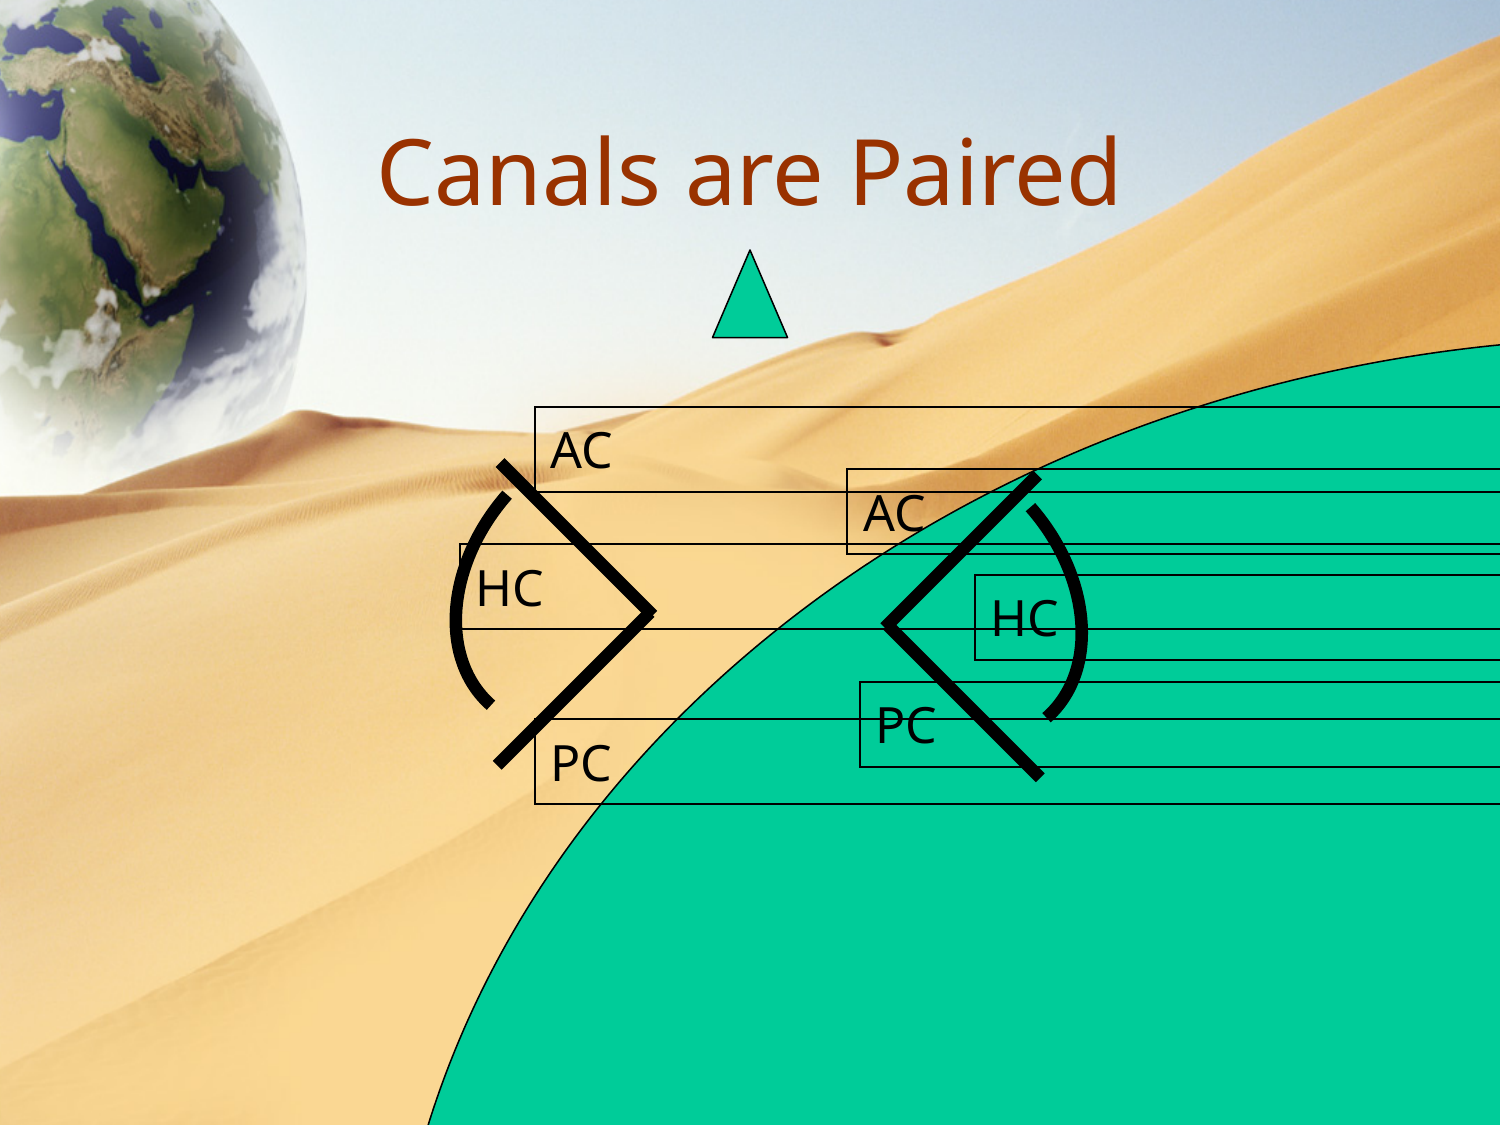

Canals are Paired
AC
AC
HC
HC
PC
PC